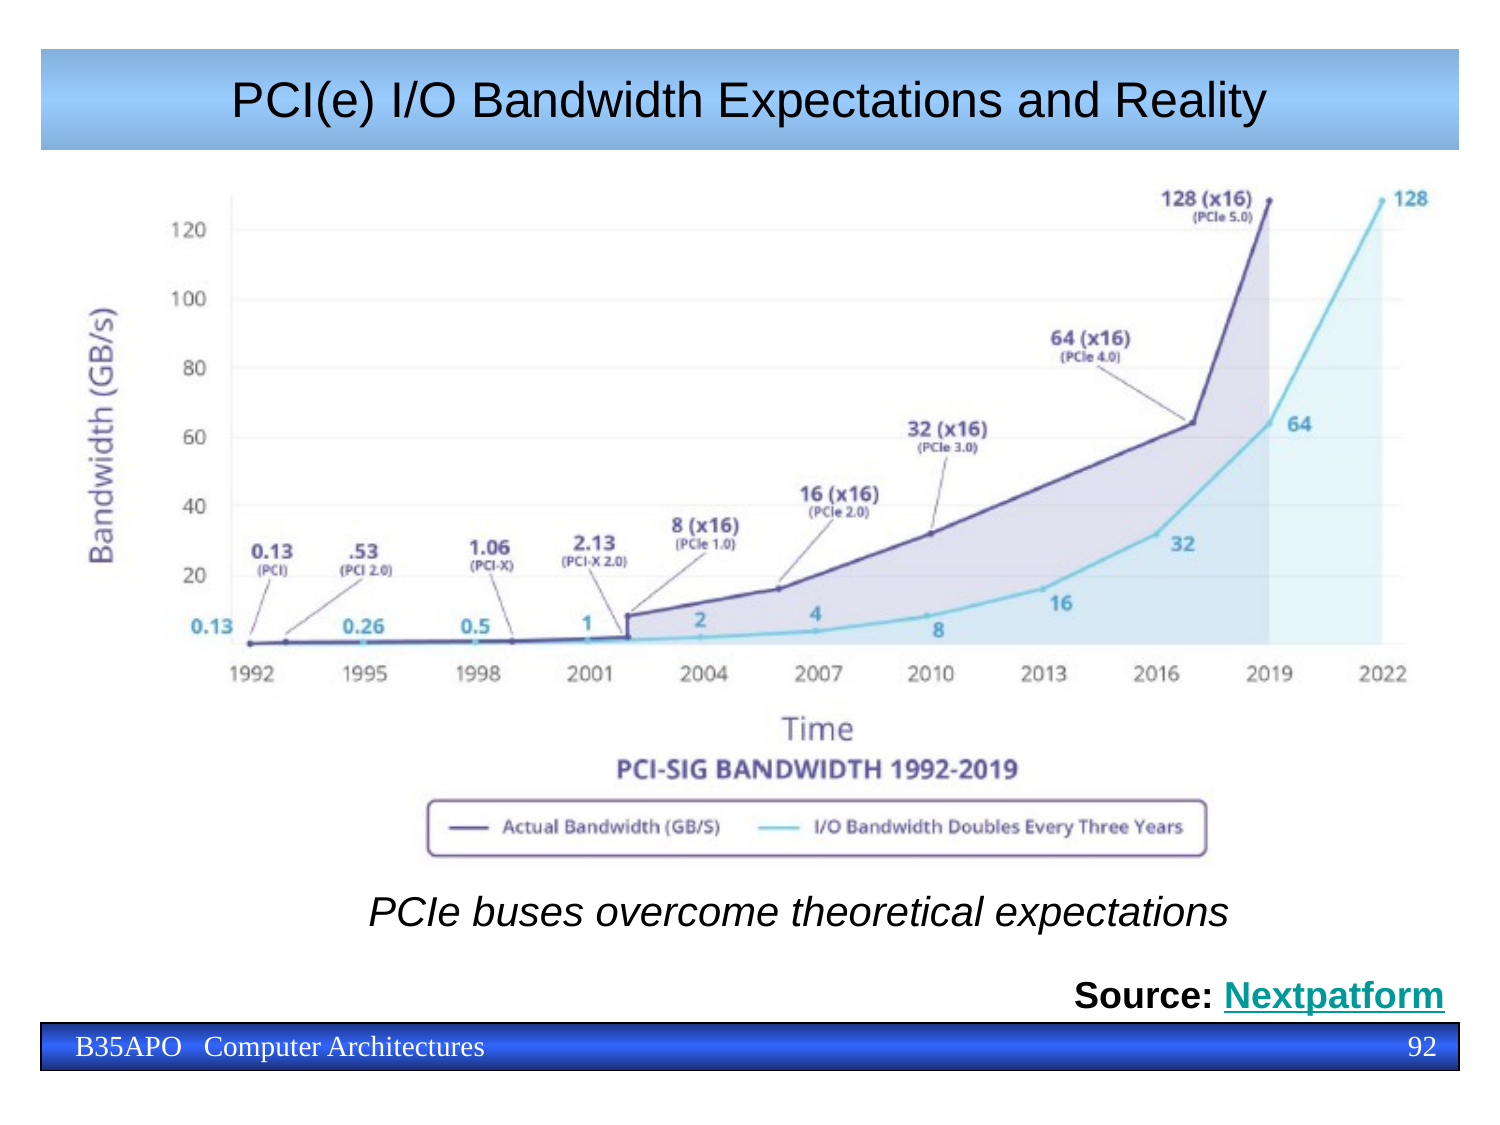

# PCI(e) I/O Bandwidth Expectations and Reality
PCIe buses overcome theoretical expectations
Source: Nextpatform
B35APO Computer Architectures
92